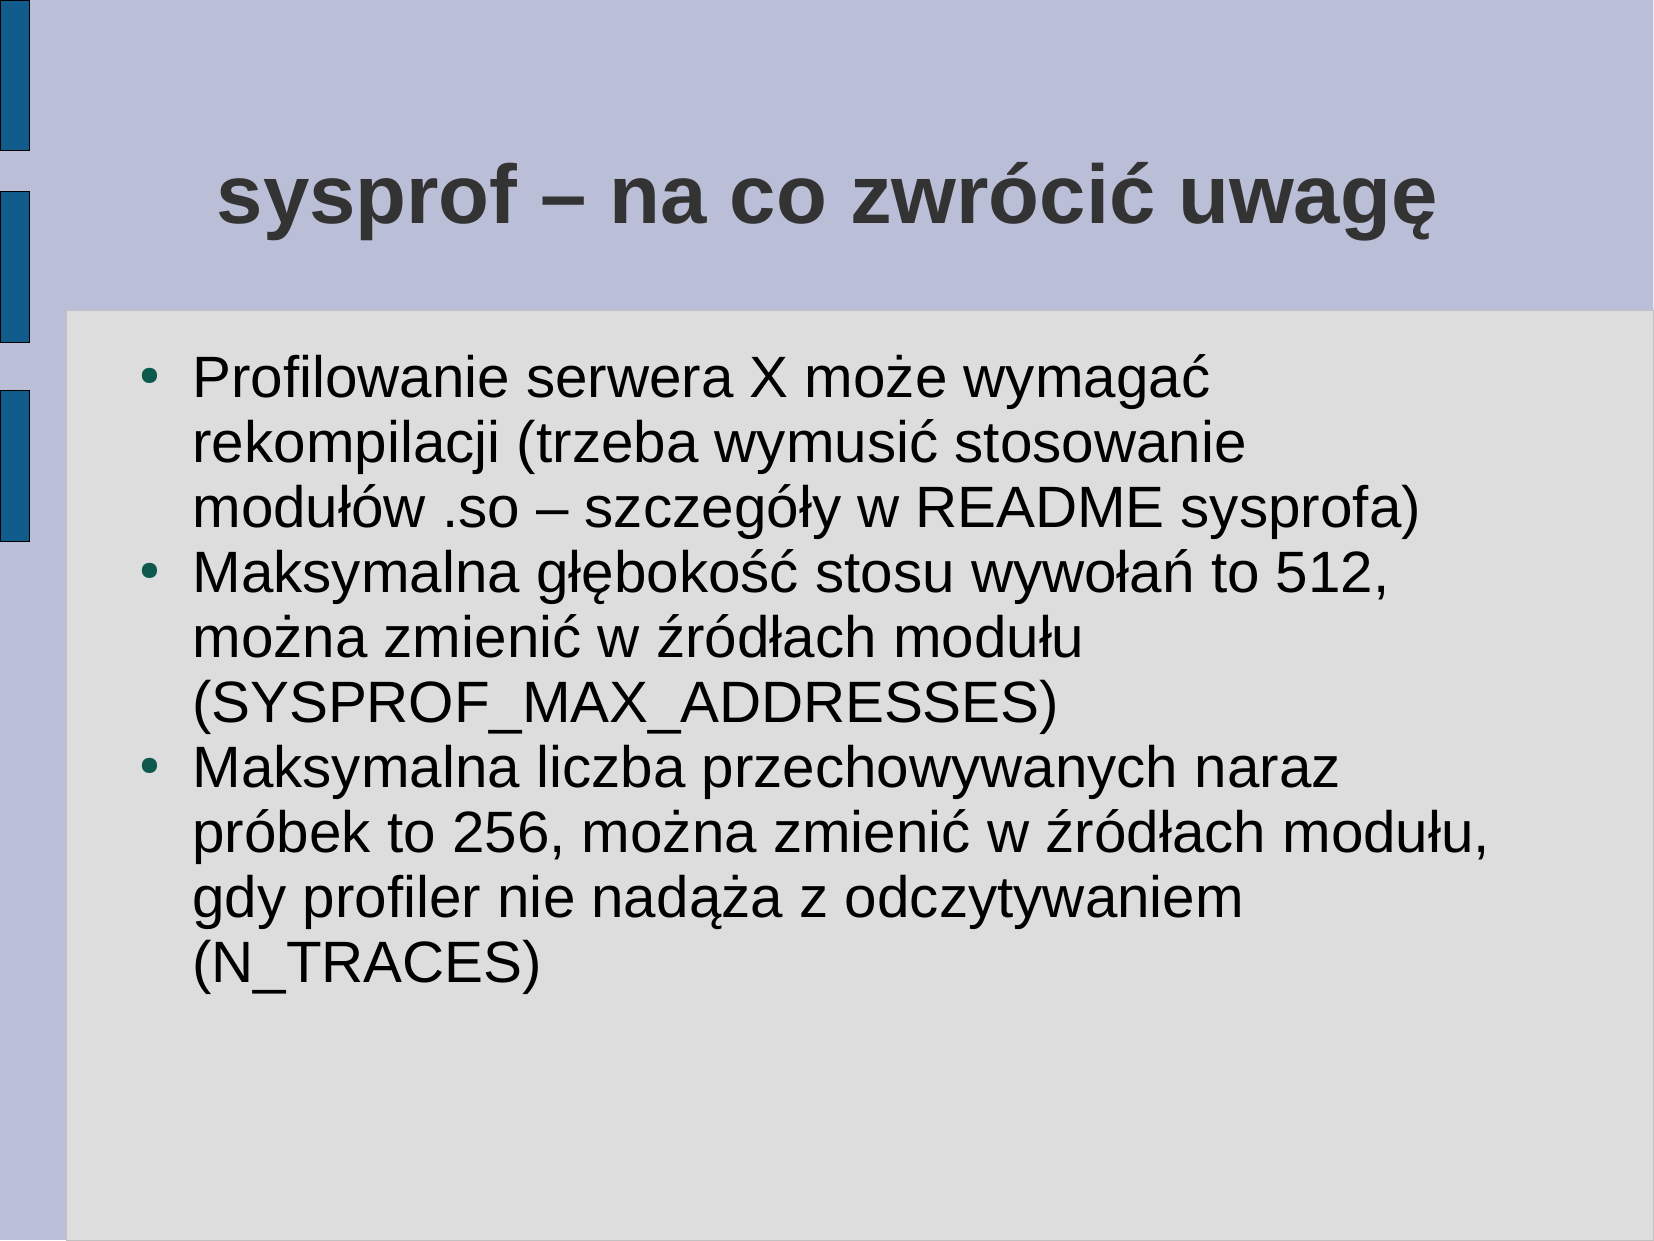

# sysprof – na co zwrócić uwagę
Profilowanie serwera X może wymagać rekompilacji (trzeba wymusić stosowanie modułów .so – szczegóły w README sysprofa)
Maksymalna głębokość stosu wywołań to 512, można zmienić w źródłach modułu (SYSPROF_MAX_ADDRESSES)
Maksymalna liczba przechowywanych naraz próbek to 256, można zmienić w źródłach modułu, gdy profiler nie nadąża z odczytywaniem (N_TRACES)